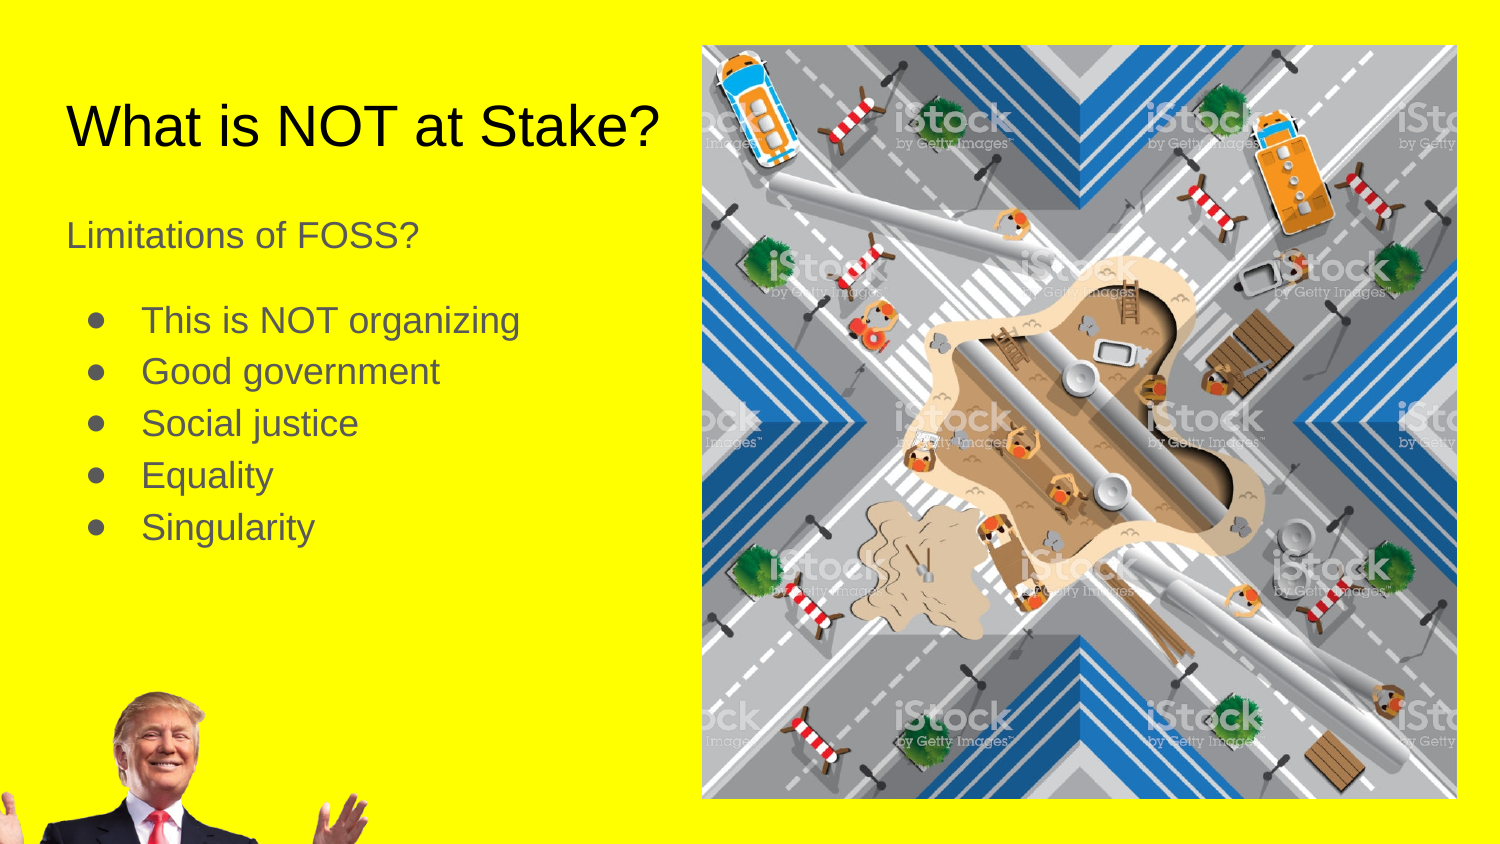

# What is NOT at Stake?
Limitations of FOSS?
This is NOT organizing
Good government
Social justice
Equality
Singularity